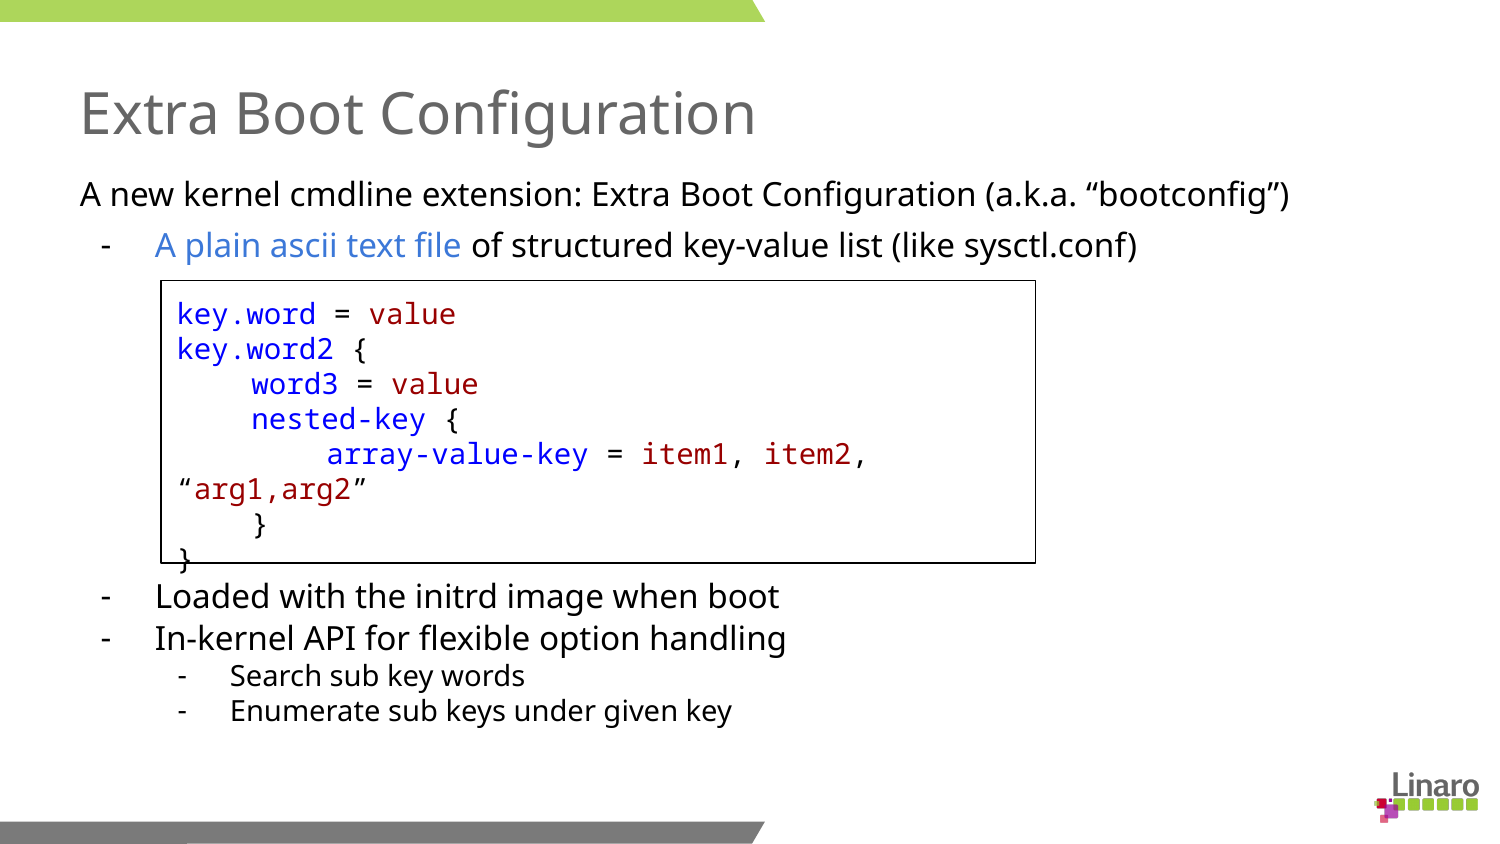

# Extra Boot Configuration
A new kernel cmdline extension: Extra Boot Configuration (a.k.a. “bootconfig”)
A plain ascii text file of structured key-value list (like sysctl.conf)
Loaded with the initrd image when boot
In-kernel API for flexible option handling
Search sub key words
Enumerate sub keys under given key
key.word = value
key.word2 {
word3 = value
nested-key {
	array-value-key = item1, item2, “arg1,arg2”
}
}